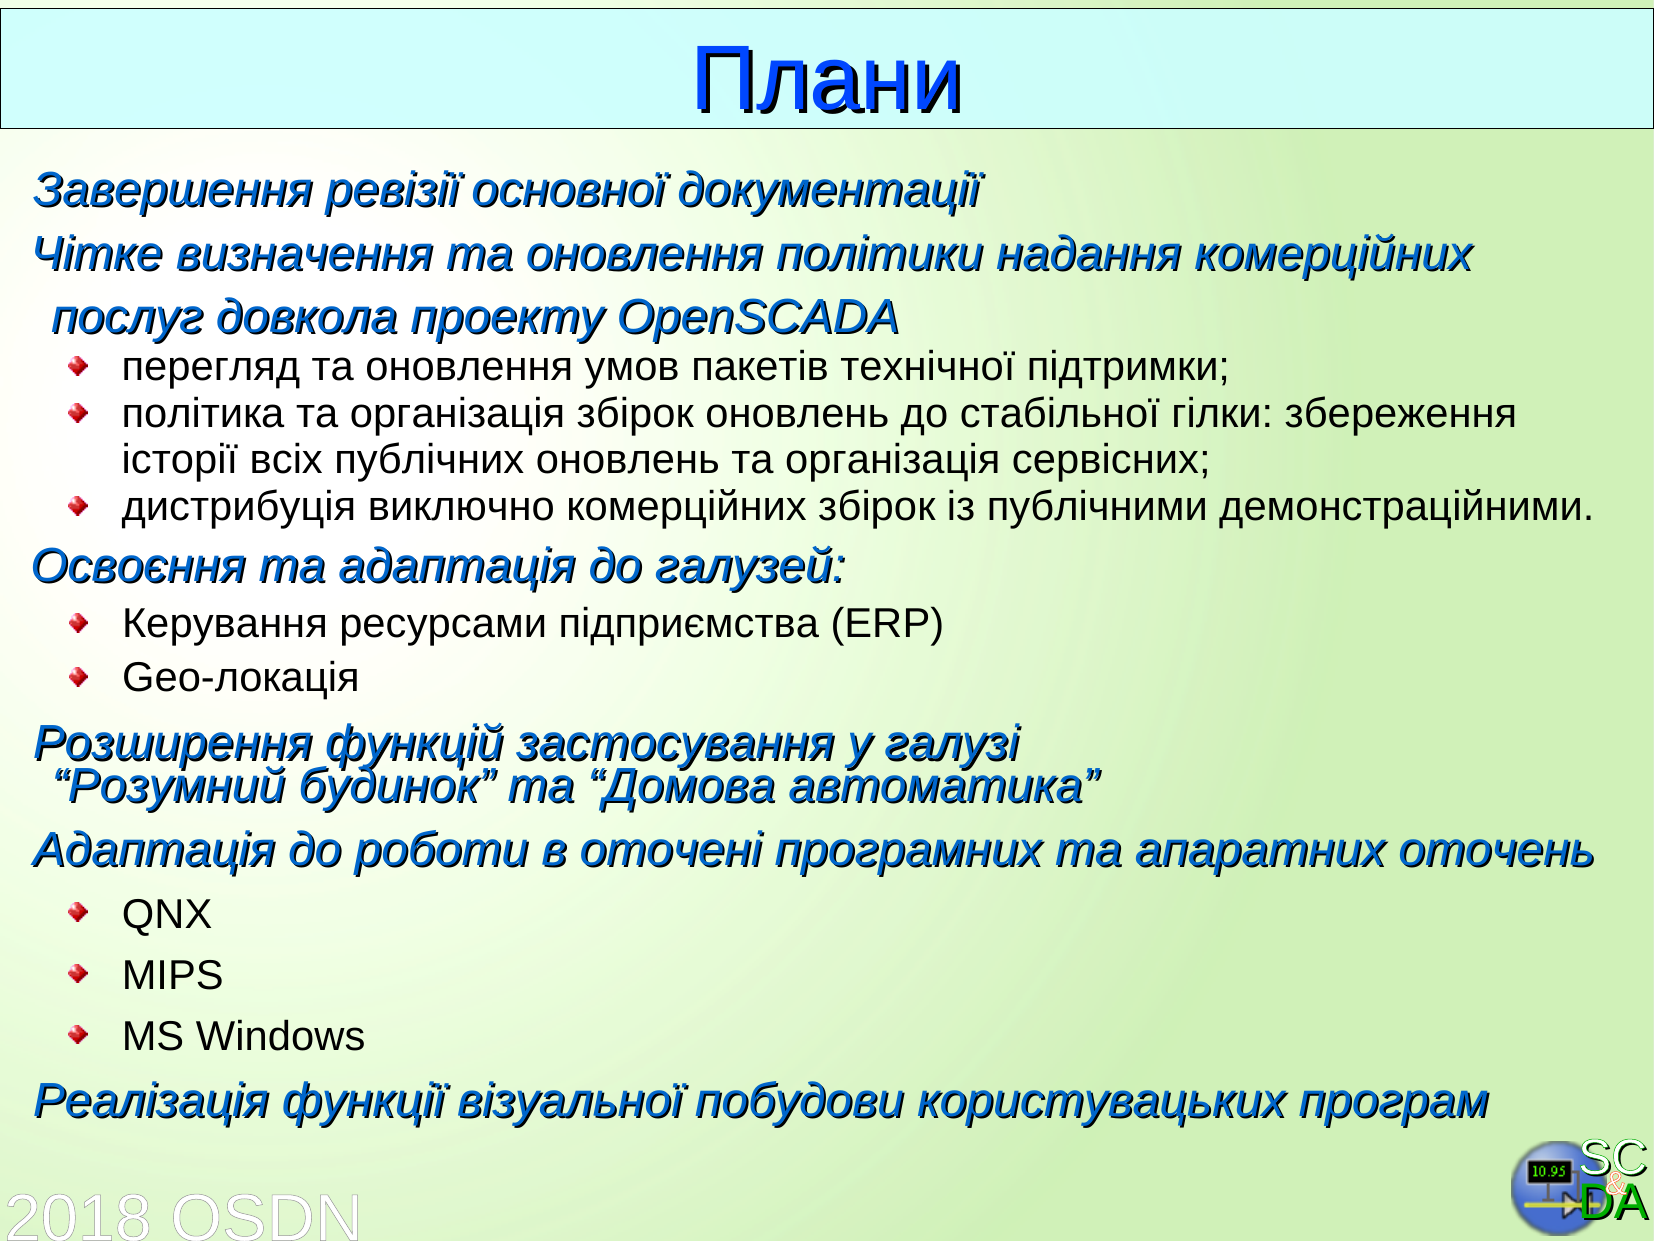

# Плани
Завершення ревізії основної документації
Чітке визначення та оновлення політики надання комерційних послуг довкола проекту OpenSCADA
перегляд та оновлення умов пакетів технічної підтримки;
політика та організація збірок оновлень до стабільної гілки: збереження історії всіх публічних оновлень та організація сервісних;
дистрибуція виключно комерційних збірок із публічними демонстраційними.
Освоєння та адаптація до галузей:
Керування ресурсами підприємства (ERP)
Geo-локація
Розширення функцій застосування у галузі
“Розумний будинок” та “Домова автоматика”
Адаптація до роботи в оточені програмних та апаратних оточень
QNX
MIPS
MS Windows
Реалізація функції візуальної побудови користувацьких програм